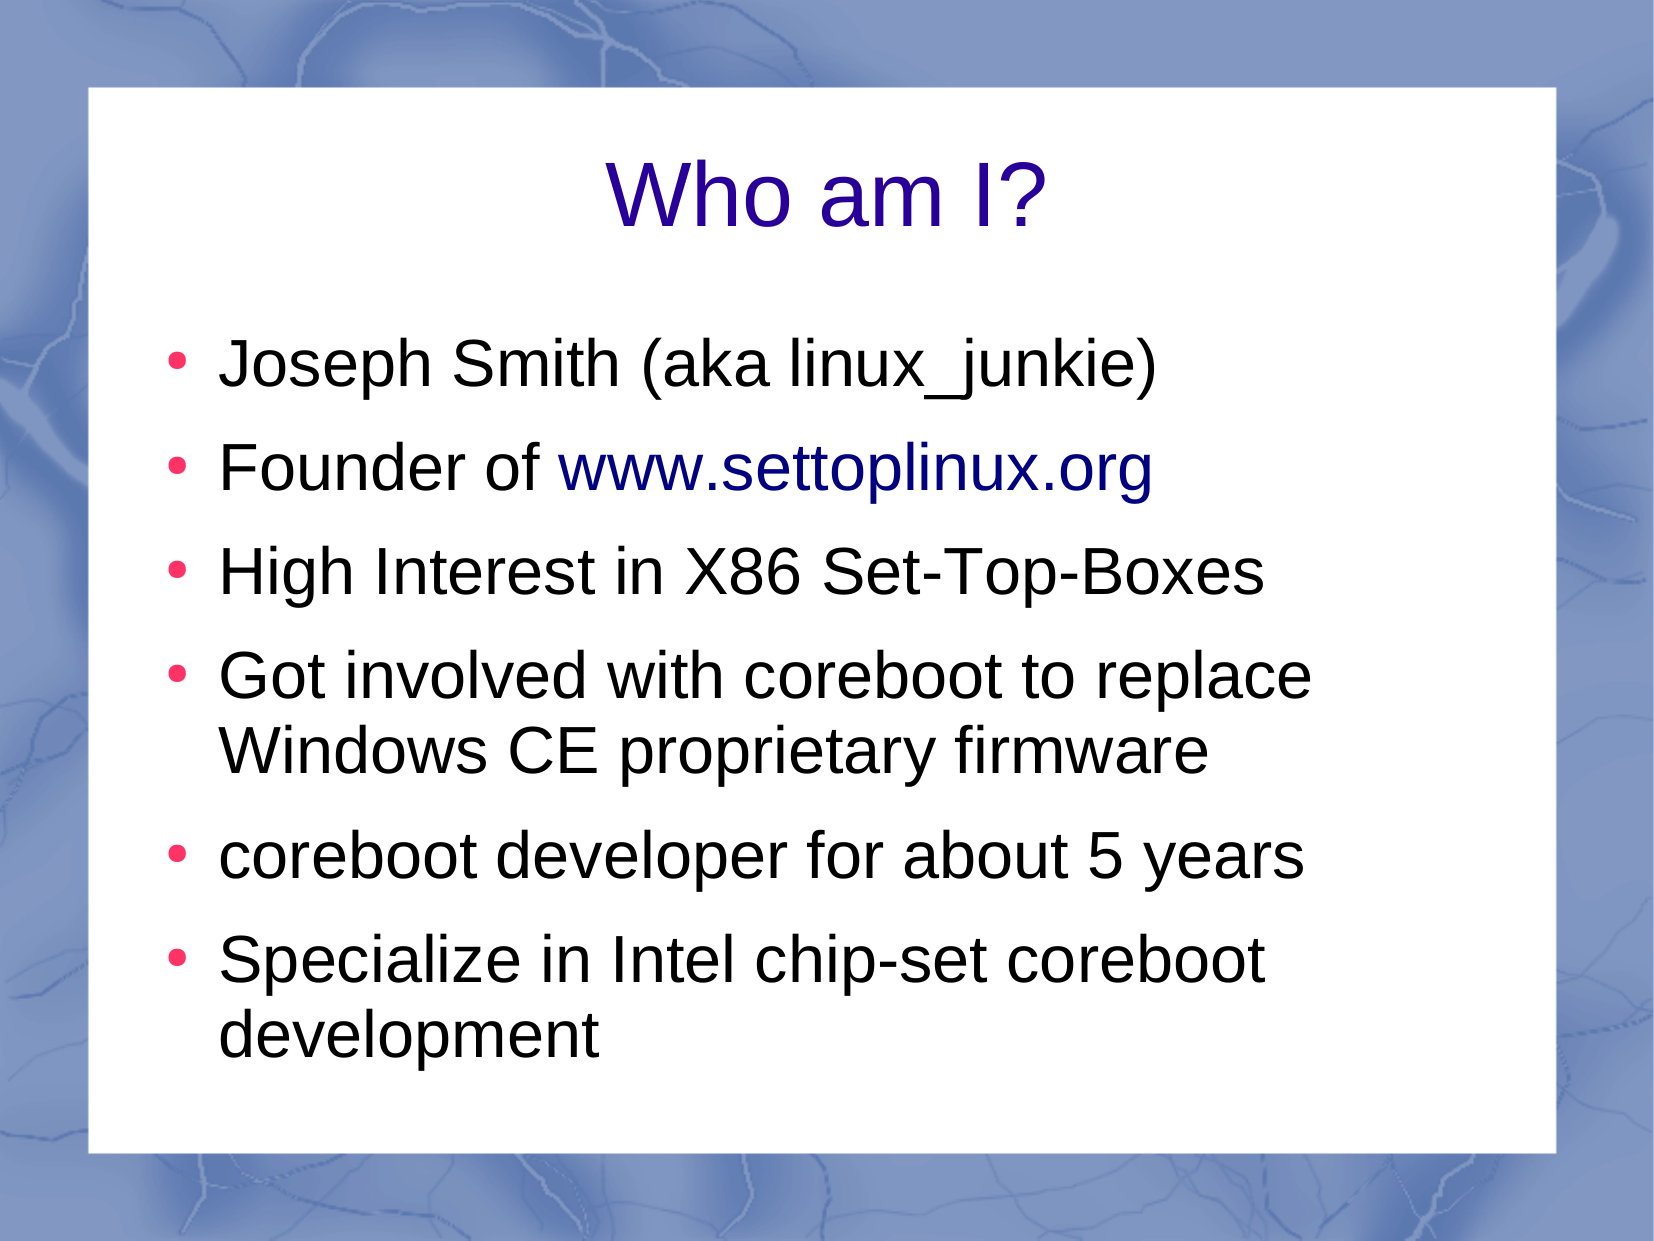

# Who am I?
Joseph Smith (aka linux_junkie)
Founder of www.settoplinux.org
High Interest in X86 Set-Top-Boxes
Got involved with coreboot to replace Windows CE proprietary firmware
coreboot developer for about 5 years
Specialize in Intel chip-set coreboot development